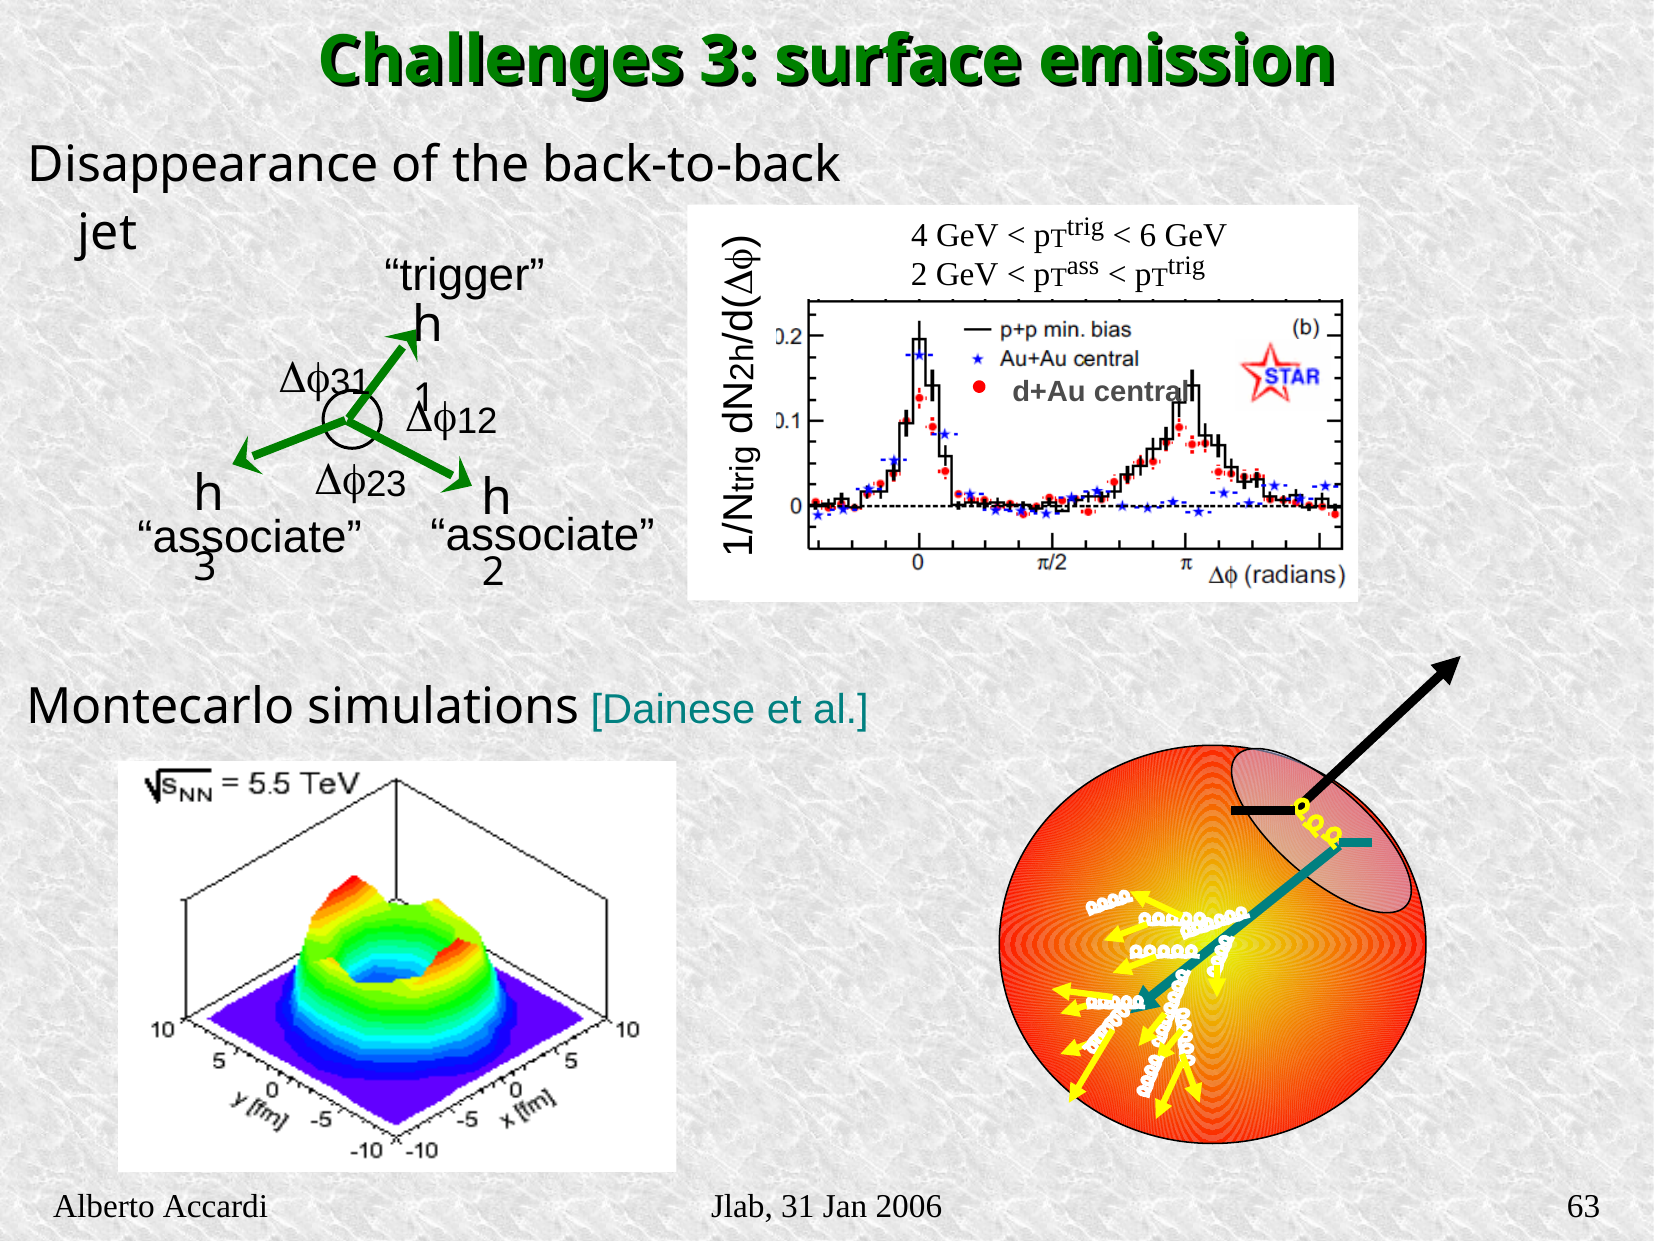

Challenges 3: surface emission
Disappearance of the back-to-back jet
4 GeV < pTtrig < 6 GeV
2 GeV < pTass < pTtrig
1/Ntrig dN2h/d(Df)
d+Au central
“trigger”
h1
Df31
Df12
Df23
h3
h2
“associate”
“associate”
Montecarlo simulations [Dainese et al.]
Alberto Accardi
Padova U.
63